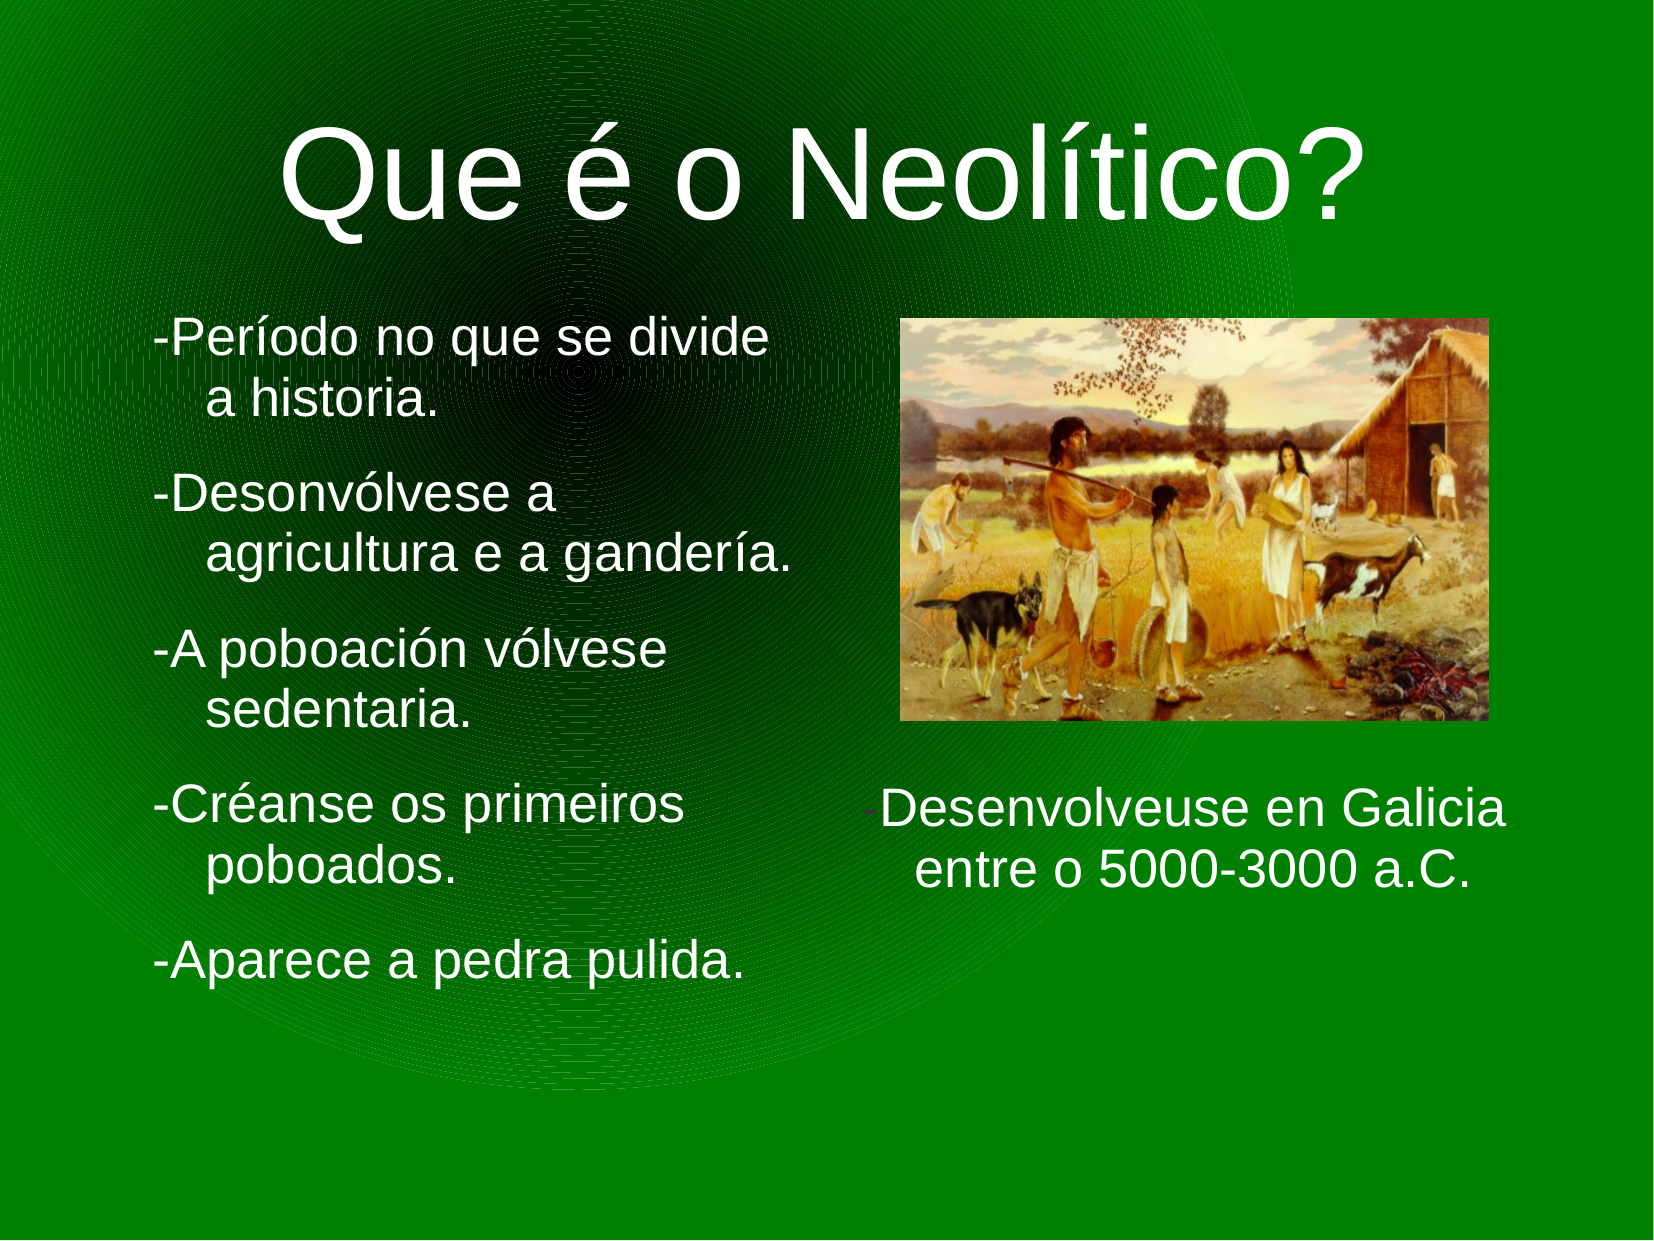

# Que é o Neolítico?
-Período no que se divide a historia.
-Desonvólvese a agricultura e a gandería.
-A poboación vólvese sedentaria.
-Créanse os primeiros poboados.
-Aparece a pedra pulida.
-Desenvolveuse en Galicia entre o 5000-3000 a.C.